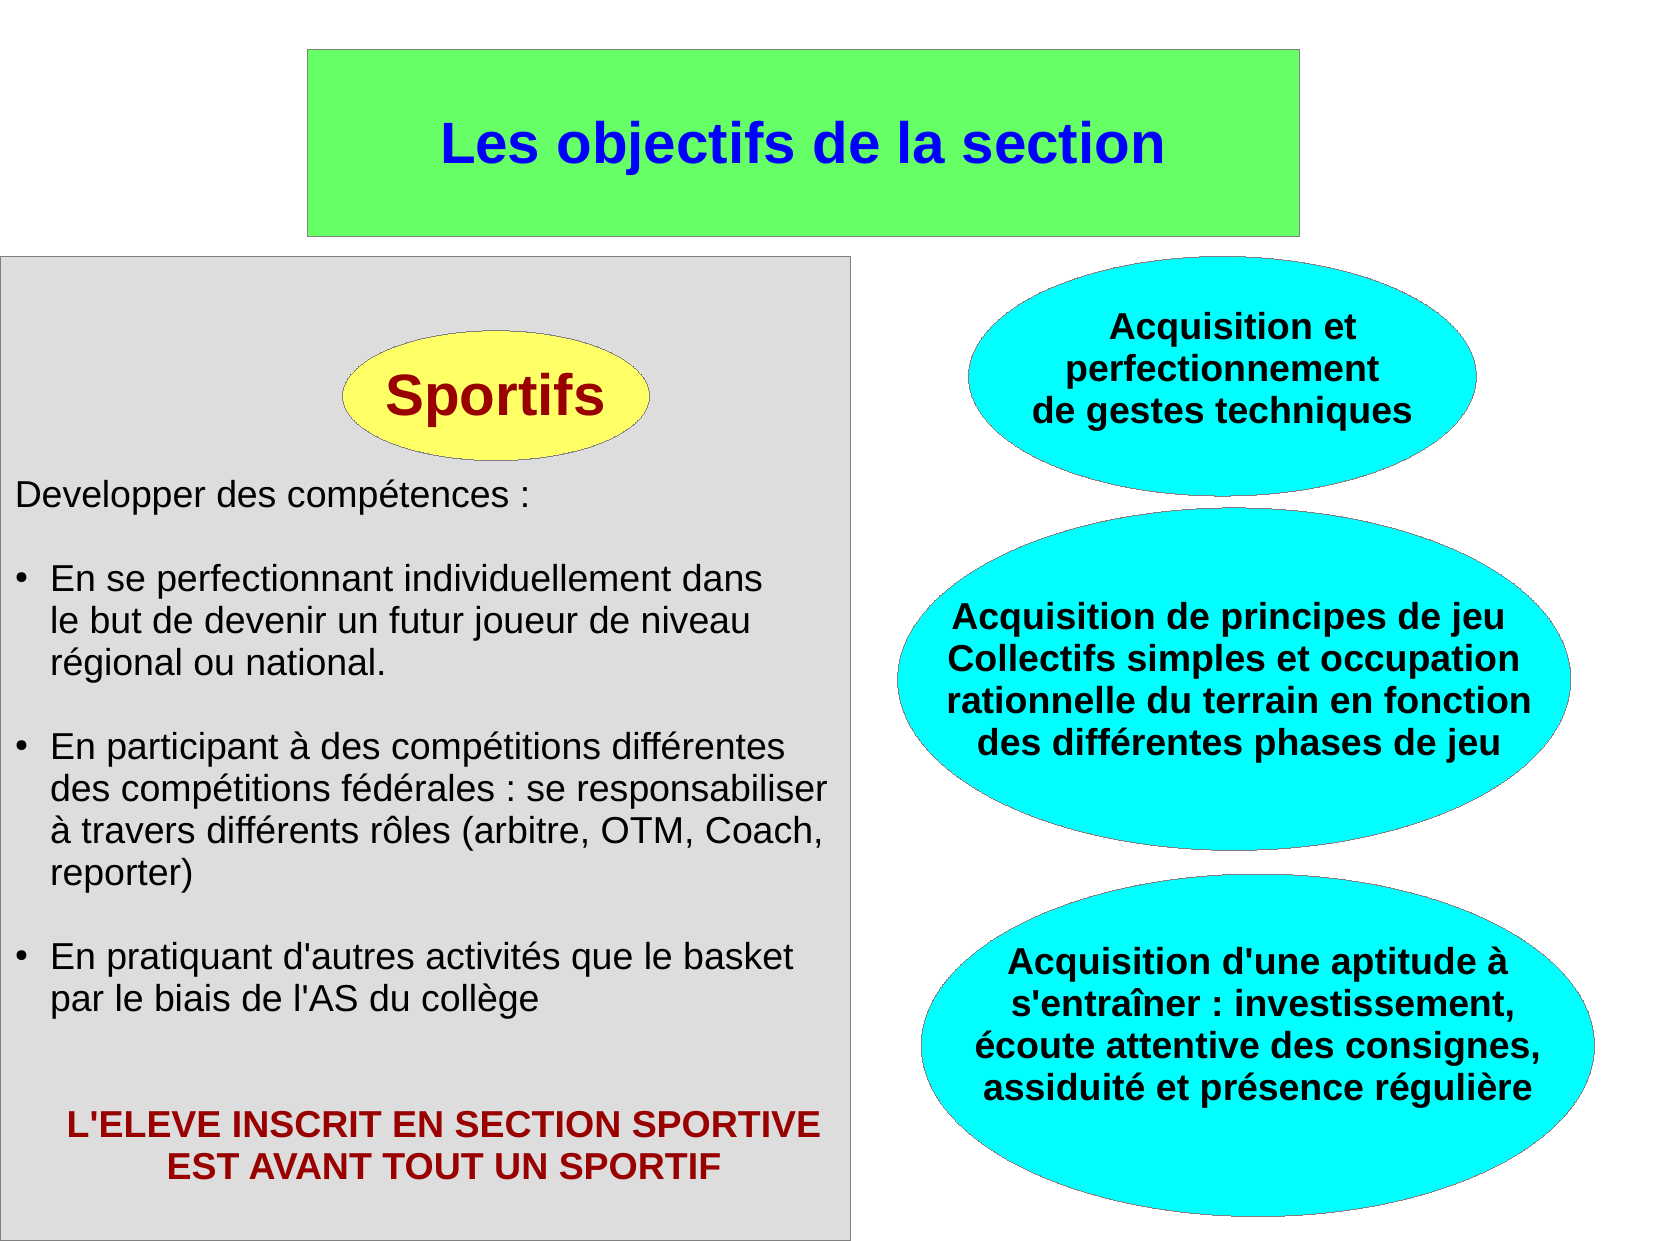

Les objectifs de la section
Developper des compétences :
En se perfectionnant individuellement dans
le but de devenir un futur joueur de niveau
régional ou national.
En participant à des compétitions différentes
des compétitions fédérales : se responsabiliser
à travers différents rôles (arbitre, OTM, Coach,
reporter)
En pratiquant d'autres activités que le basket
par le biais de l'AS du collège
L'ELEVE INSCRIT EN SECTION SPORTIVE
EST AVANT TOUT UN SPORTIF
 Acquisition et
perfectionnement
de gestes techniques
Sportifs
Sportifs
Sportifs
Sportifs
Acquisition de principes de jeu
Collectifs simples et occupation
 rationnelle du terrain en fonction
 des différentes phases de jeu
Acquisition d'une aptitude à
 s'entraîner : investissement,
écoute attentive des consignes,
assiduité et présence régulière